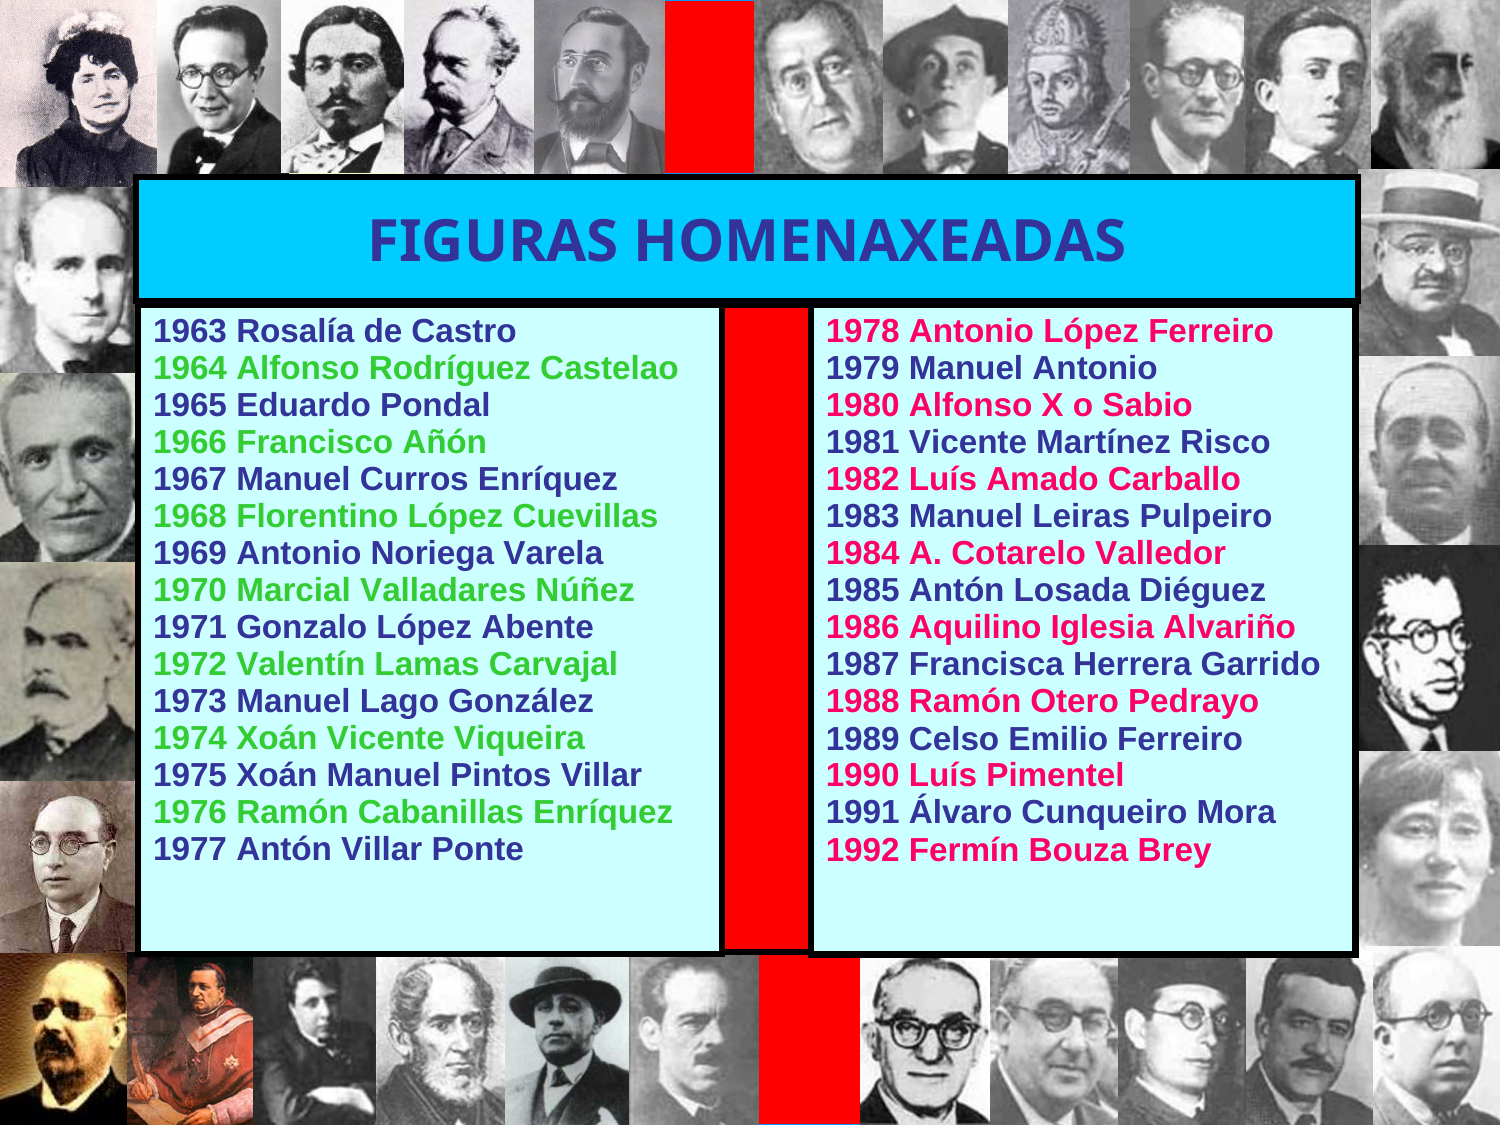

FIGURAS HOMENAXEADAS
1963 Rosalía de Castro
1964 Alfonso Rodríguez Castelao
1965 Eduardo Pondal
1966 Francisco Añón
1967 Manuel Curros Enríquez
1968 Florentino López Cuevillas
1969 Antonio Noriega Varela
1970 Marcial Valladares Núñez
1971 Gonzalo López Abente
1972 Valentín Lamas Carvajal
1973 Manuel Lago González
1974 Xoán Vicente Viqueira
1975 Xoán Manuel Pintos Villar
1976 Ramón Cabanillas Enríquez
1977 Antón Villar Ponte
1978 Antonio López Ferreiro
1979 Manuel Antonio
1980 Alfonso X o Sabio
1981 Vicente Martínez Risco
1982 Luís Amado Carballo
1983 Manuel Leiras Pulpeiro
1984 A. Cotarelo Valledor
1985 Antón Losada Diéguez
1986 Aquilino Iglesia Alvariño
1987 Francisca Herrera Garrido
1988 Ramón Otero Pedrayo
1989 Celso Emilio Ferreiro
1990 Luís Pimentel
1991 Álvaro Cunqueiro Mora
1992 Fermín Bouza Brey